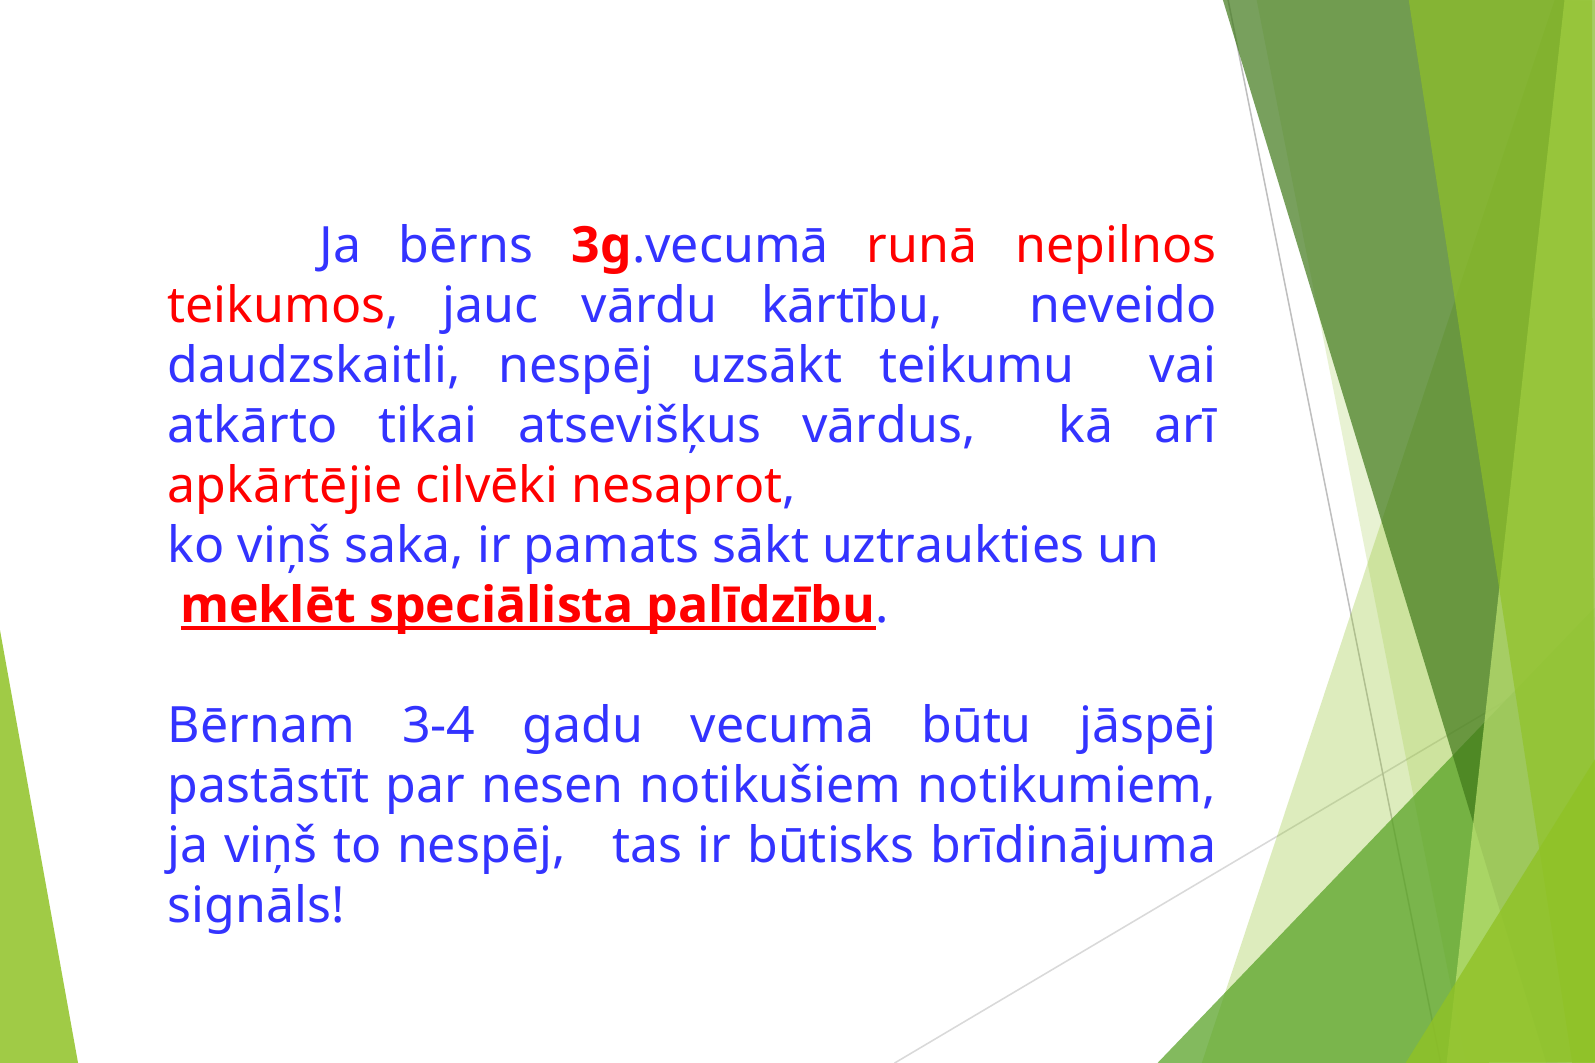

Ja bērns 3g.vecumā runā nepilnos teikumos, jauc vārdu kārtību, neveido daudzskaitli, nespēj uzsākt teikumu vai atkārto tikai atsevišķus vārdus, kā arī apkārtējie cilvēki nesaprot,
ko viņš saka, ir pamats sākt uztraukties un
 meklēt speciālista palīdzību.
Bērnam 3-4 gadu vecumā būtu jāspēj pastāstīt par nesen notikušiem notikumiem, ja viņš to nespēj, tas ir būtisks brīdinājuma signāls!